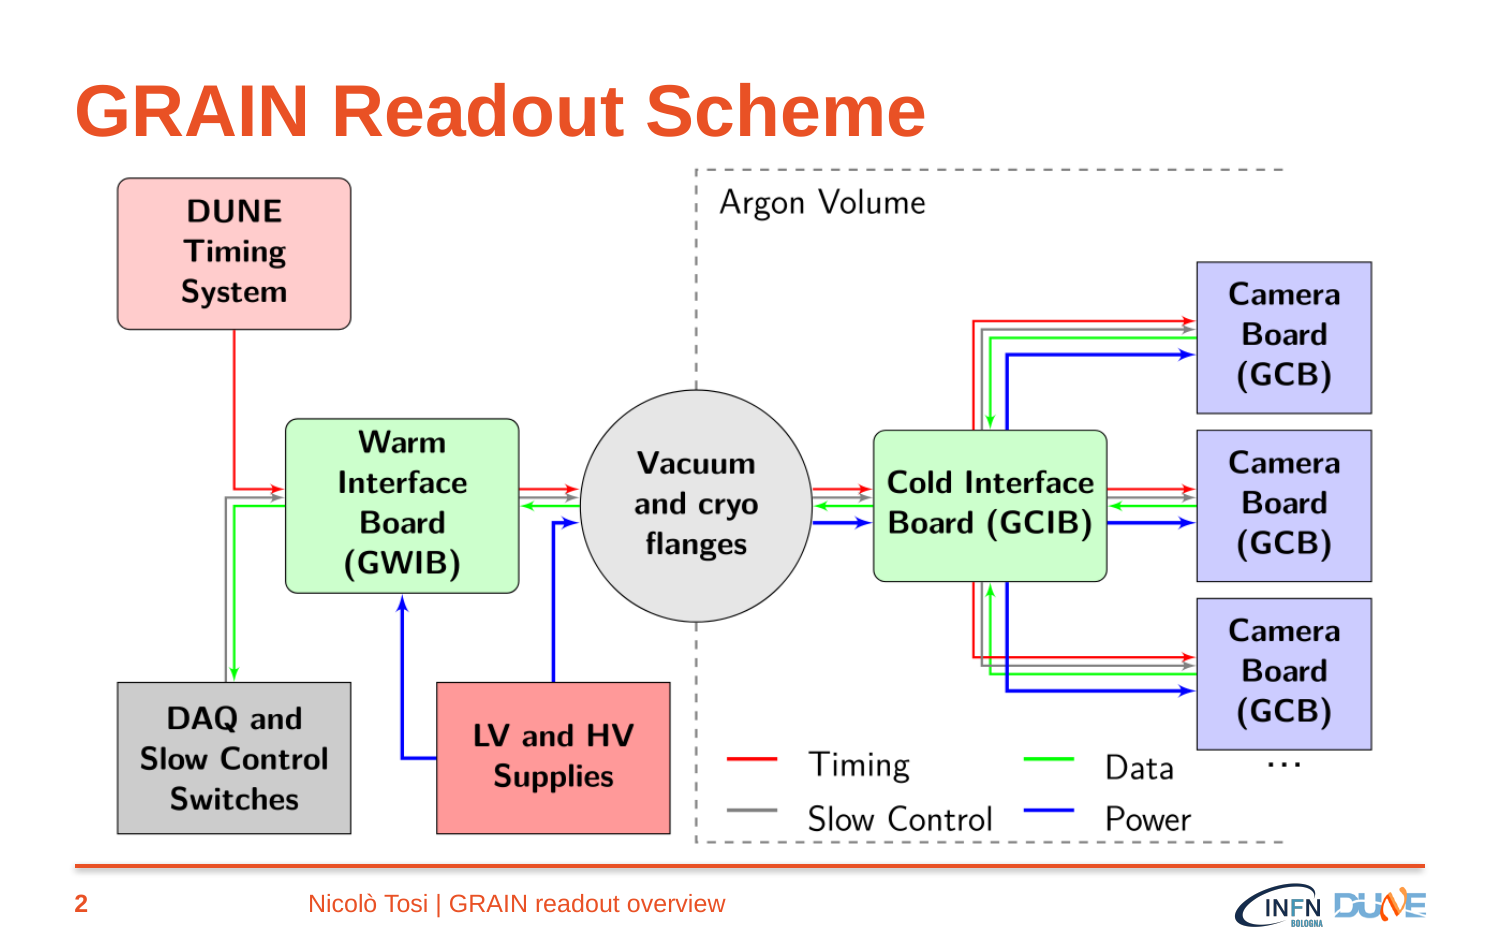

# GRAIN Readout Scheme
2
Nicolò Tosi | GRAIN readout overview